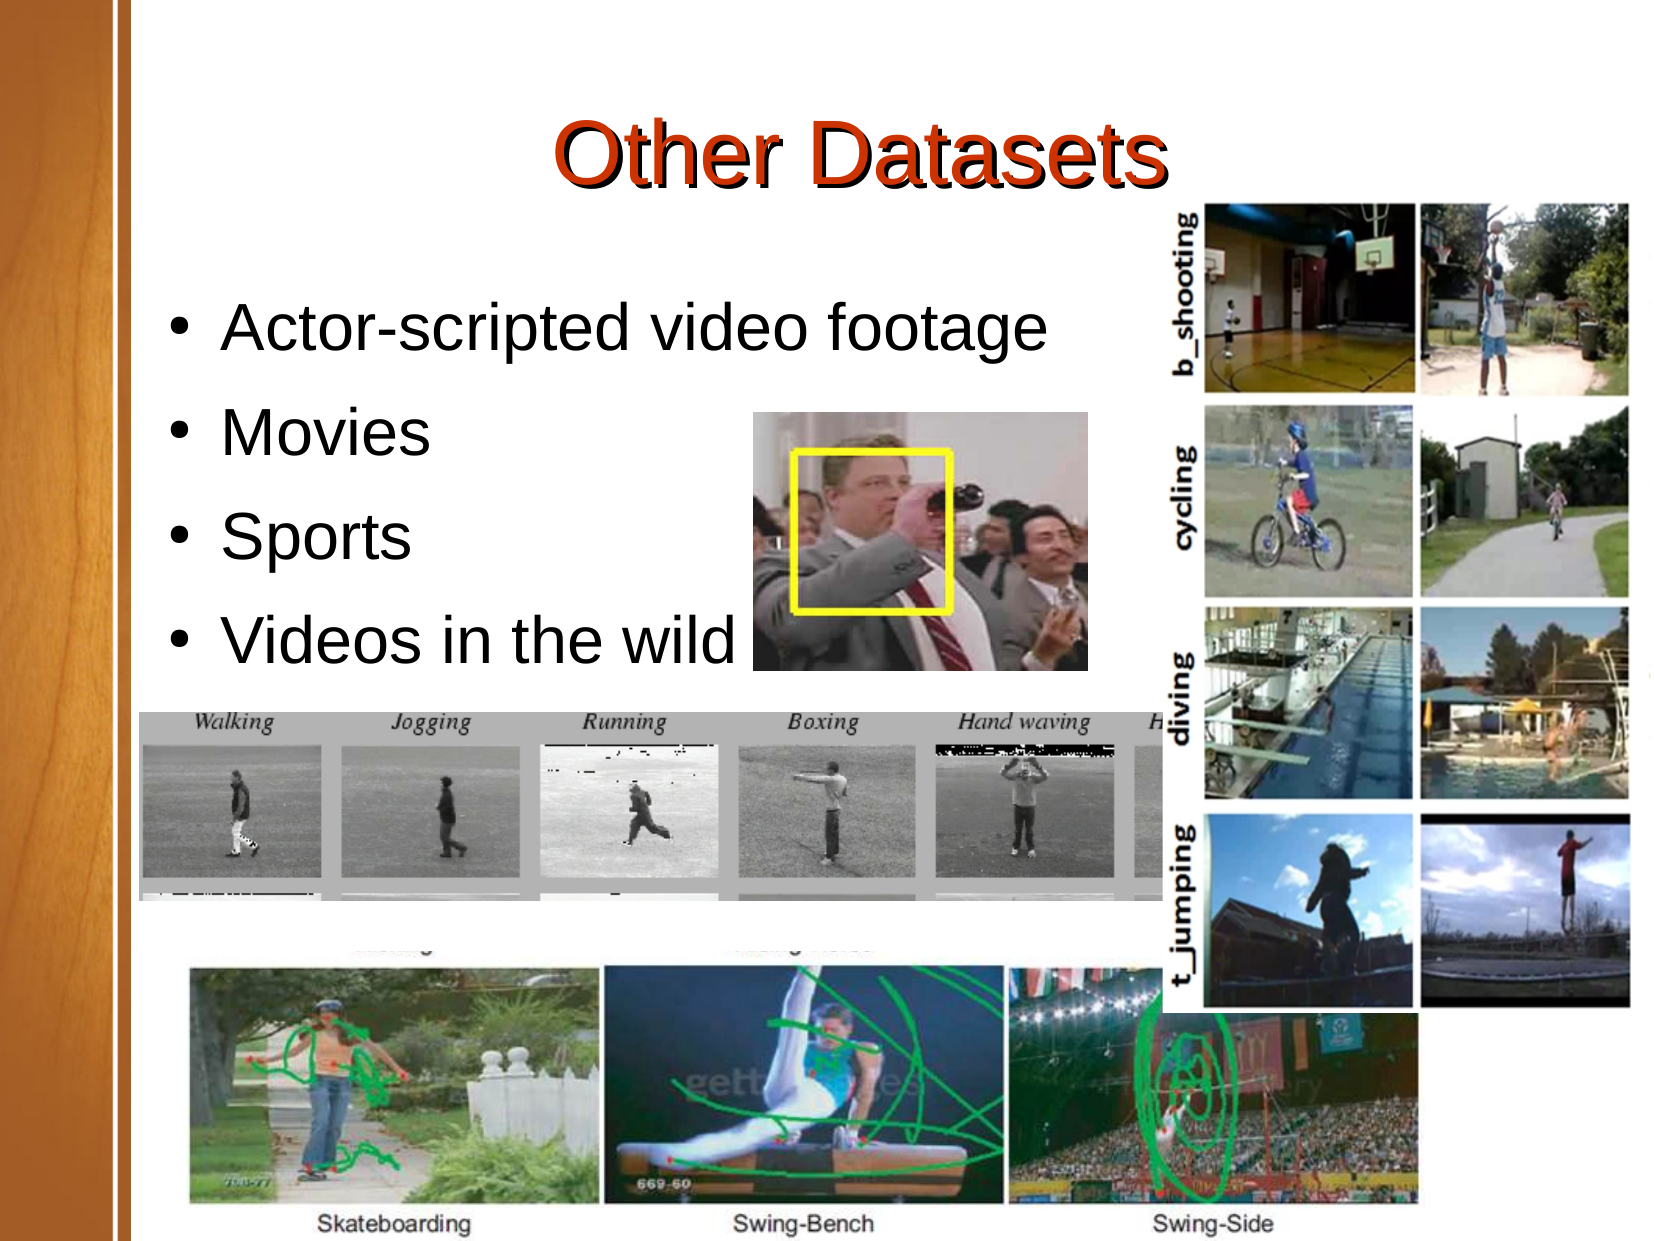

# Other Datasets
Actor-scripted video footage
Movies
Sports
Videos in the wild